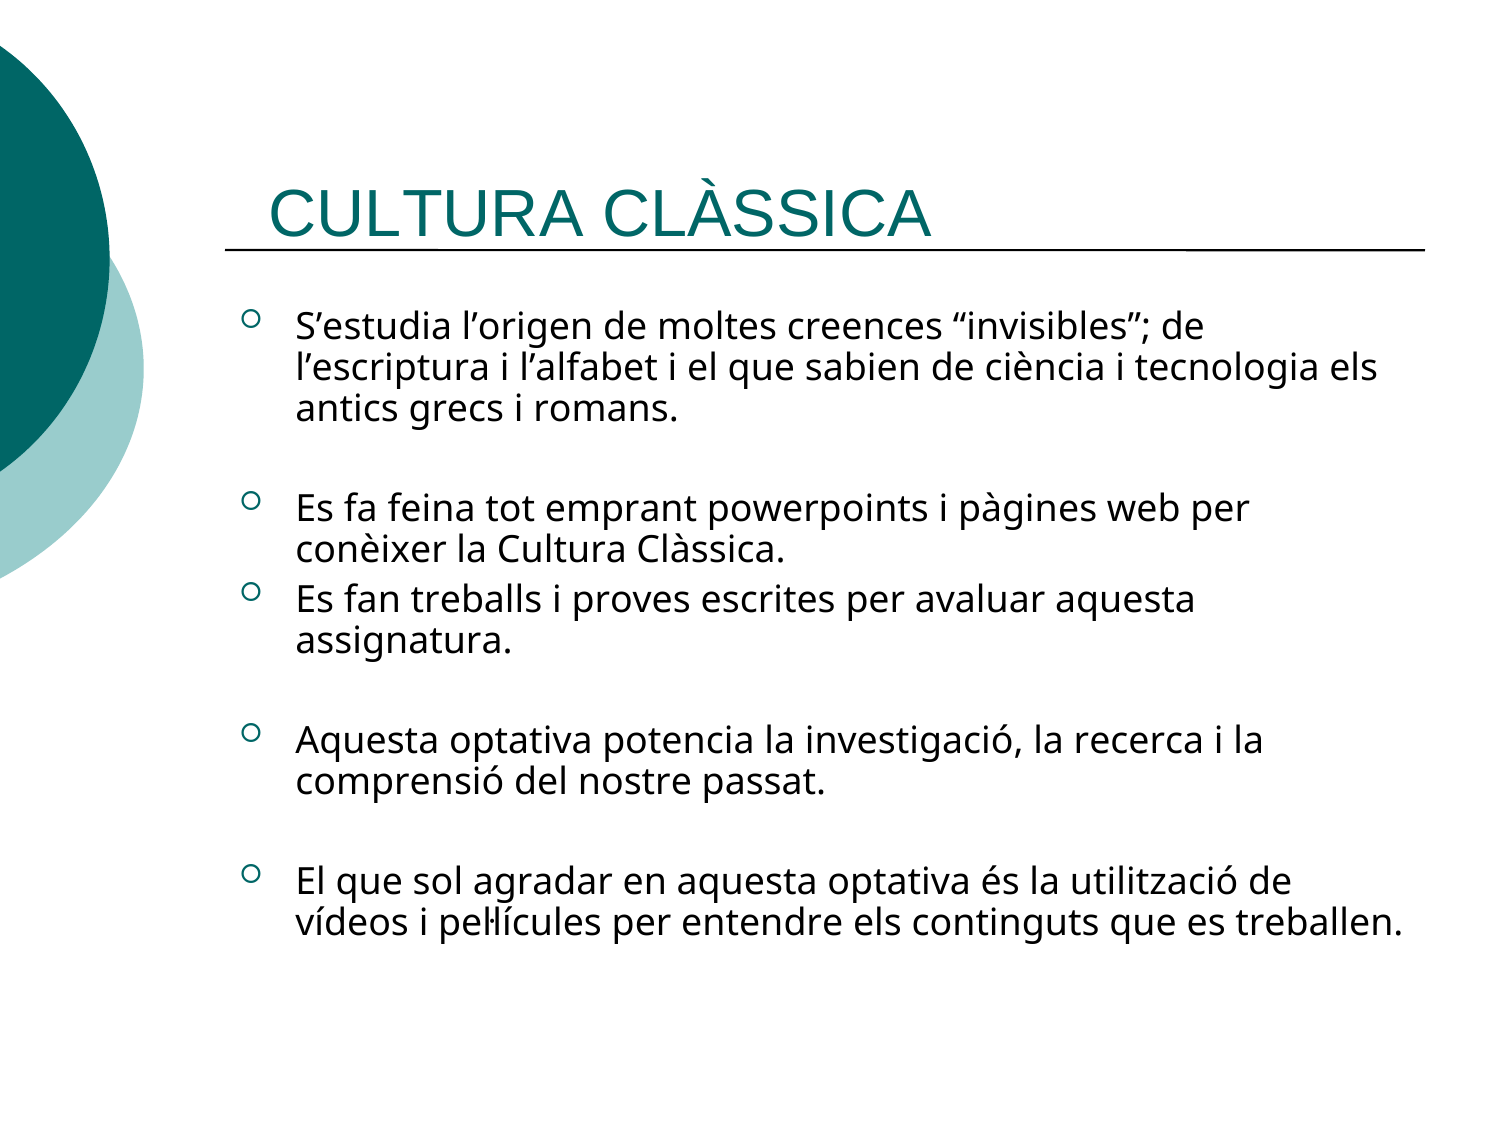

# CULTURA CLÀSSICA
S’estudia l’origen de moltes creences “invisibles”; de l’escriptura i l’alfabet i el que sabien de ciència i tecnologia els antics grecs i romans.
Es fa feina tot emprant powerpoints i pàgines web per conèixer la Cultura Clàssica.
Es fan treballs i proves escrites per avaluar aquesta assignatura.
Aquesta optativa potencia la investigació, la recerca i la comprensió del nostre passat.
El que sol agradar en aquesta optativa és la utilització de vídeos i pel·lícules per entendre els continguts que es treballen.